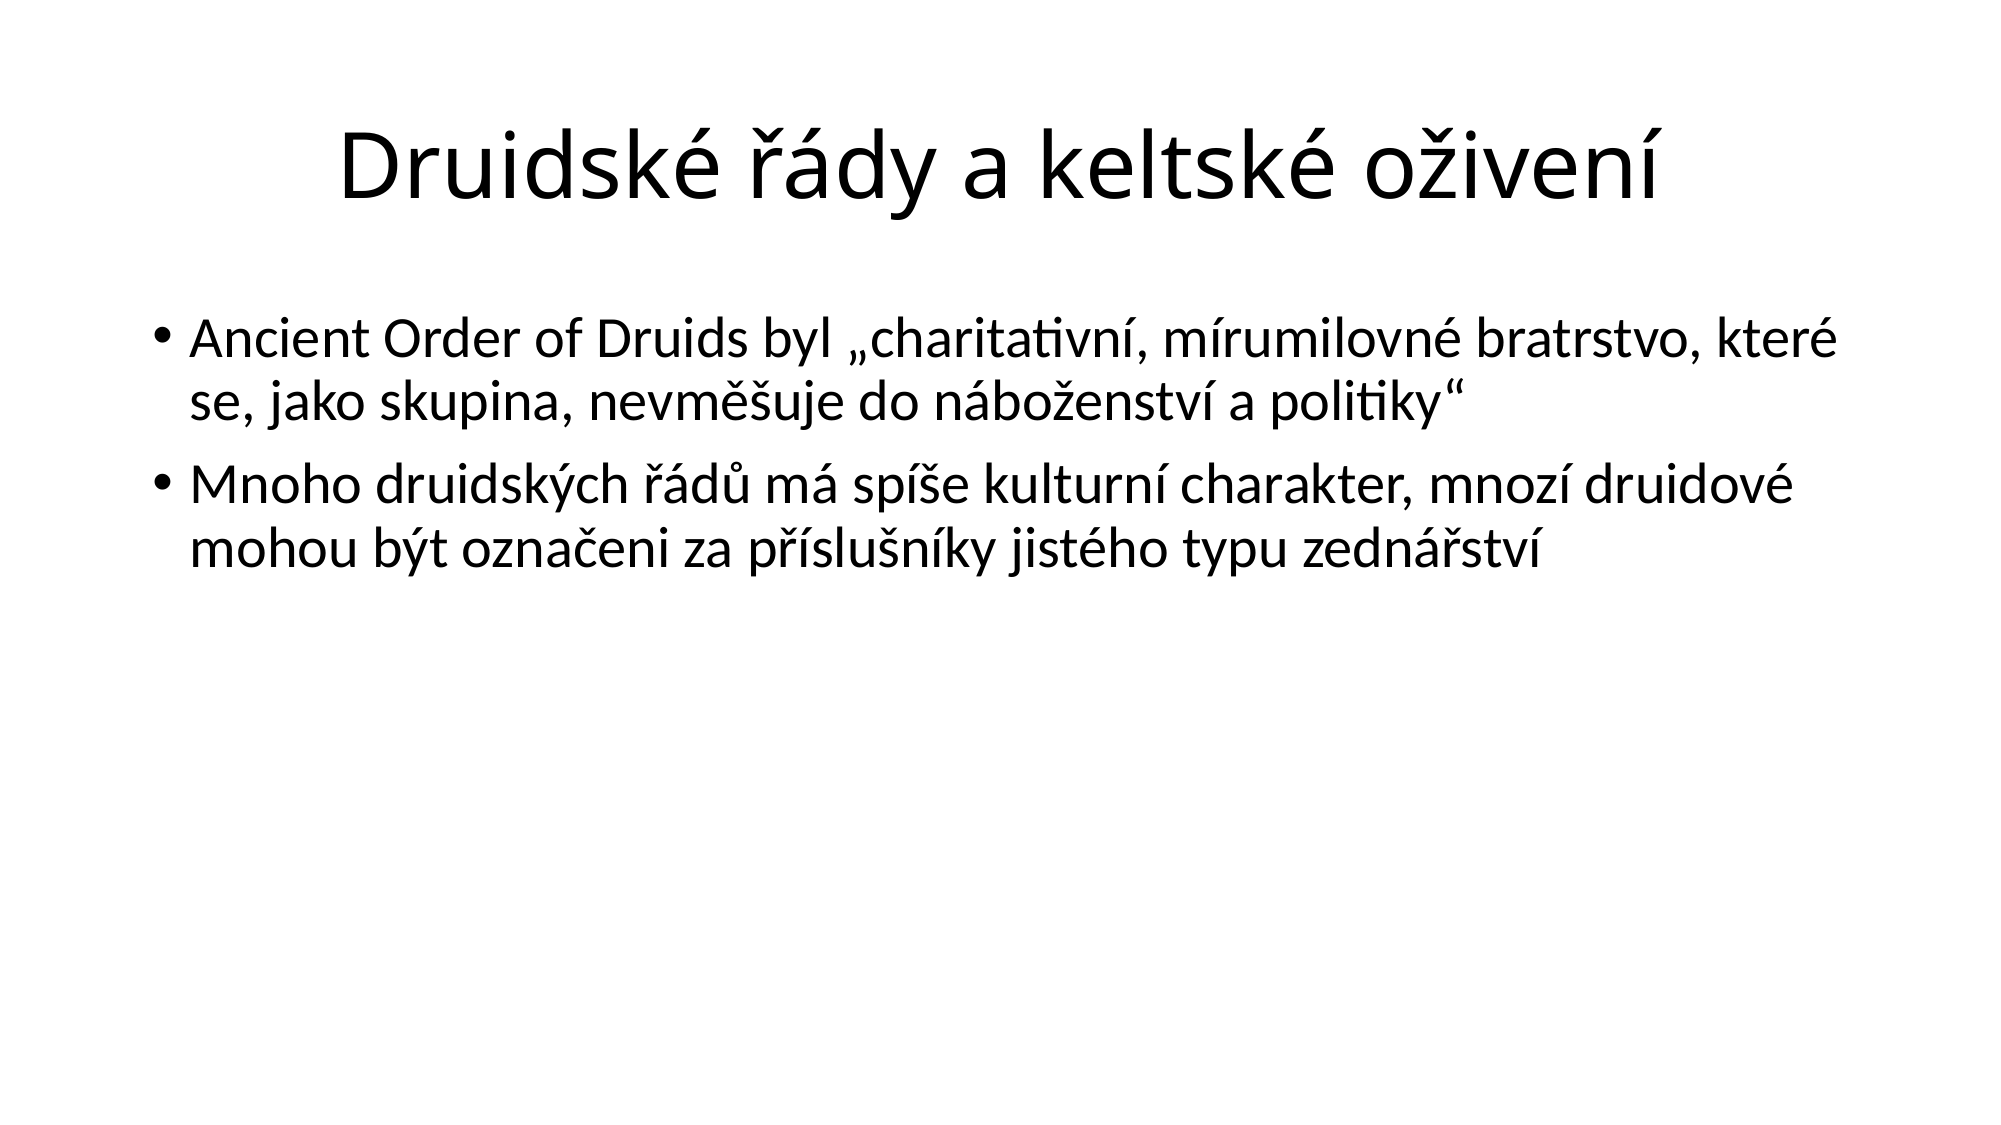

# Druidské řády a keltské oživení
Ancient Order of Druids byl „charitativní, mírumilovné bratrstvo, které se, jako skupina, nevměšuje do náboženství a politiky“
Mnoho druidských řádů má spíše kulturní charakter, mnozí druidové mohou být označeni za příslušníky jistého typu zednářství